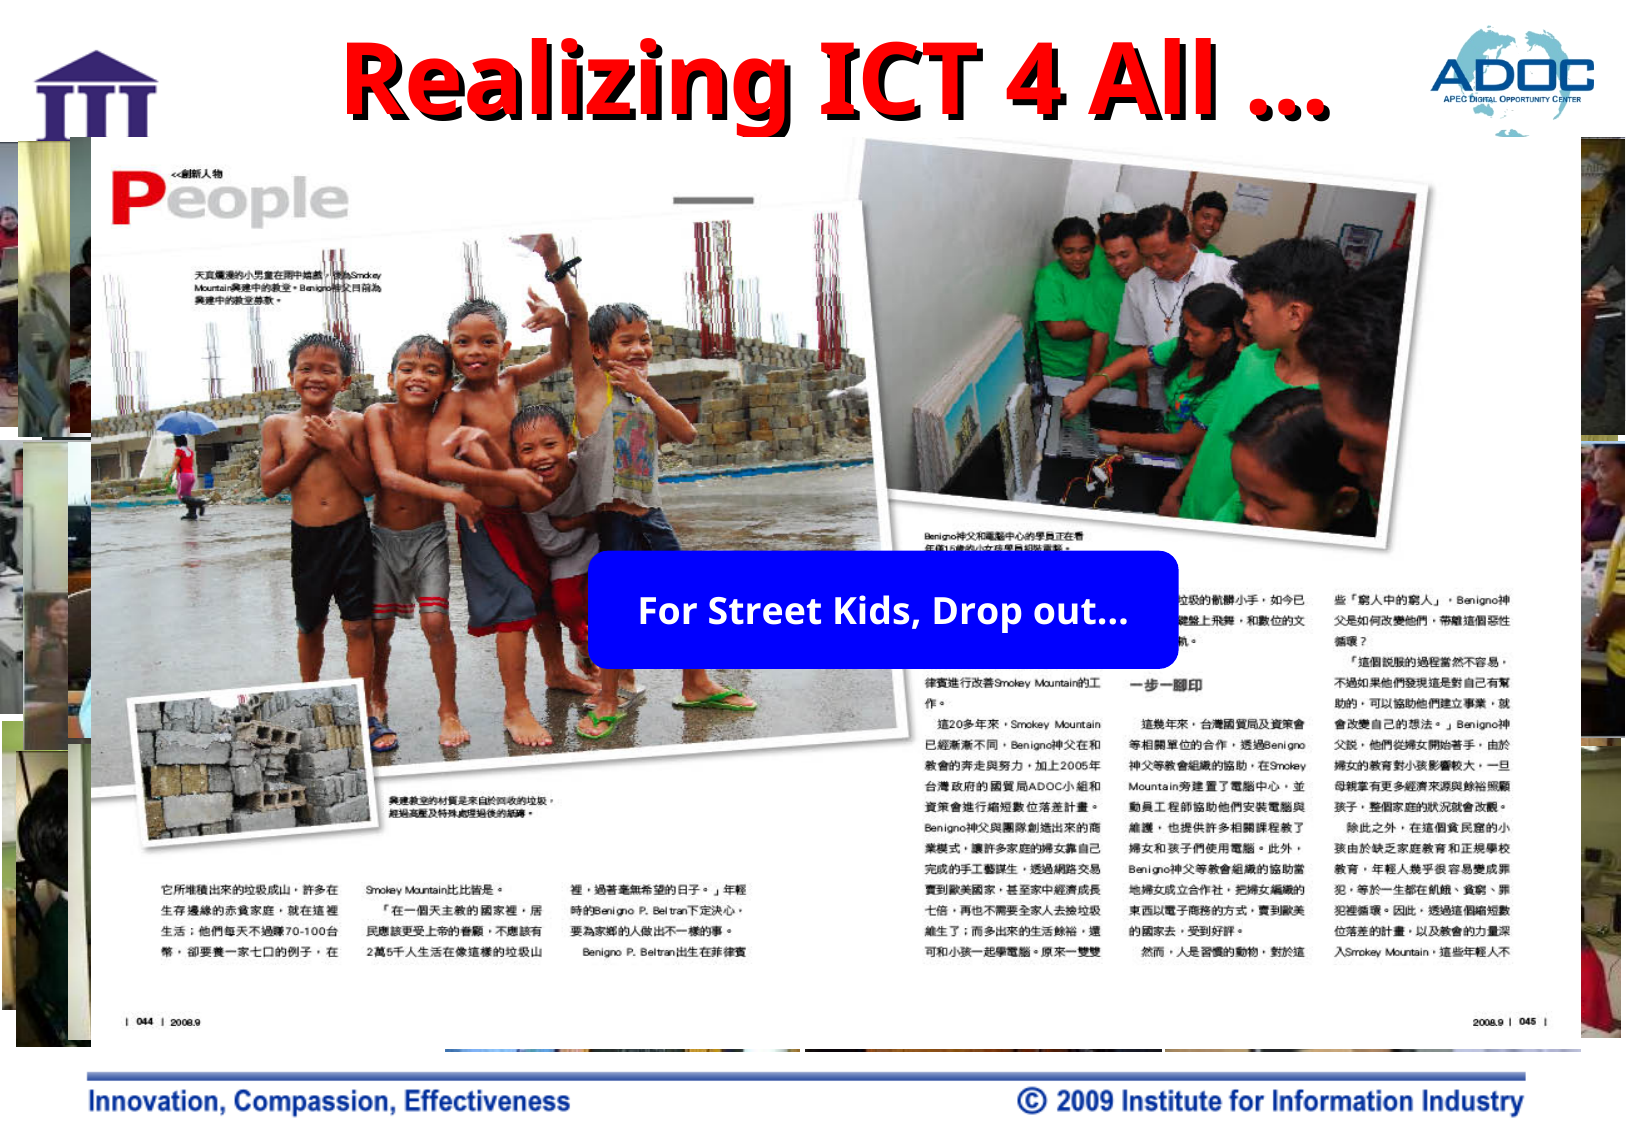

# Realizing ICT 4 All …
For SMEs
For Kids
For Women
For Poor
For Street Kids, Drop out…
For Visional Impaired
For Poor
For General